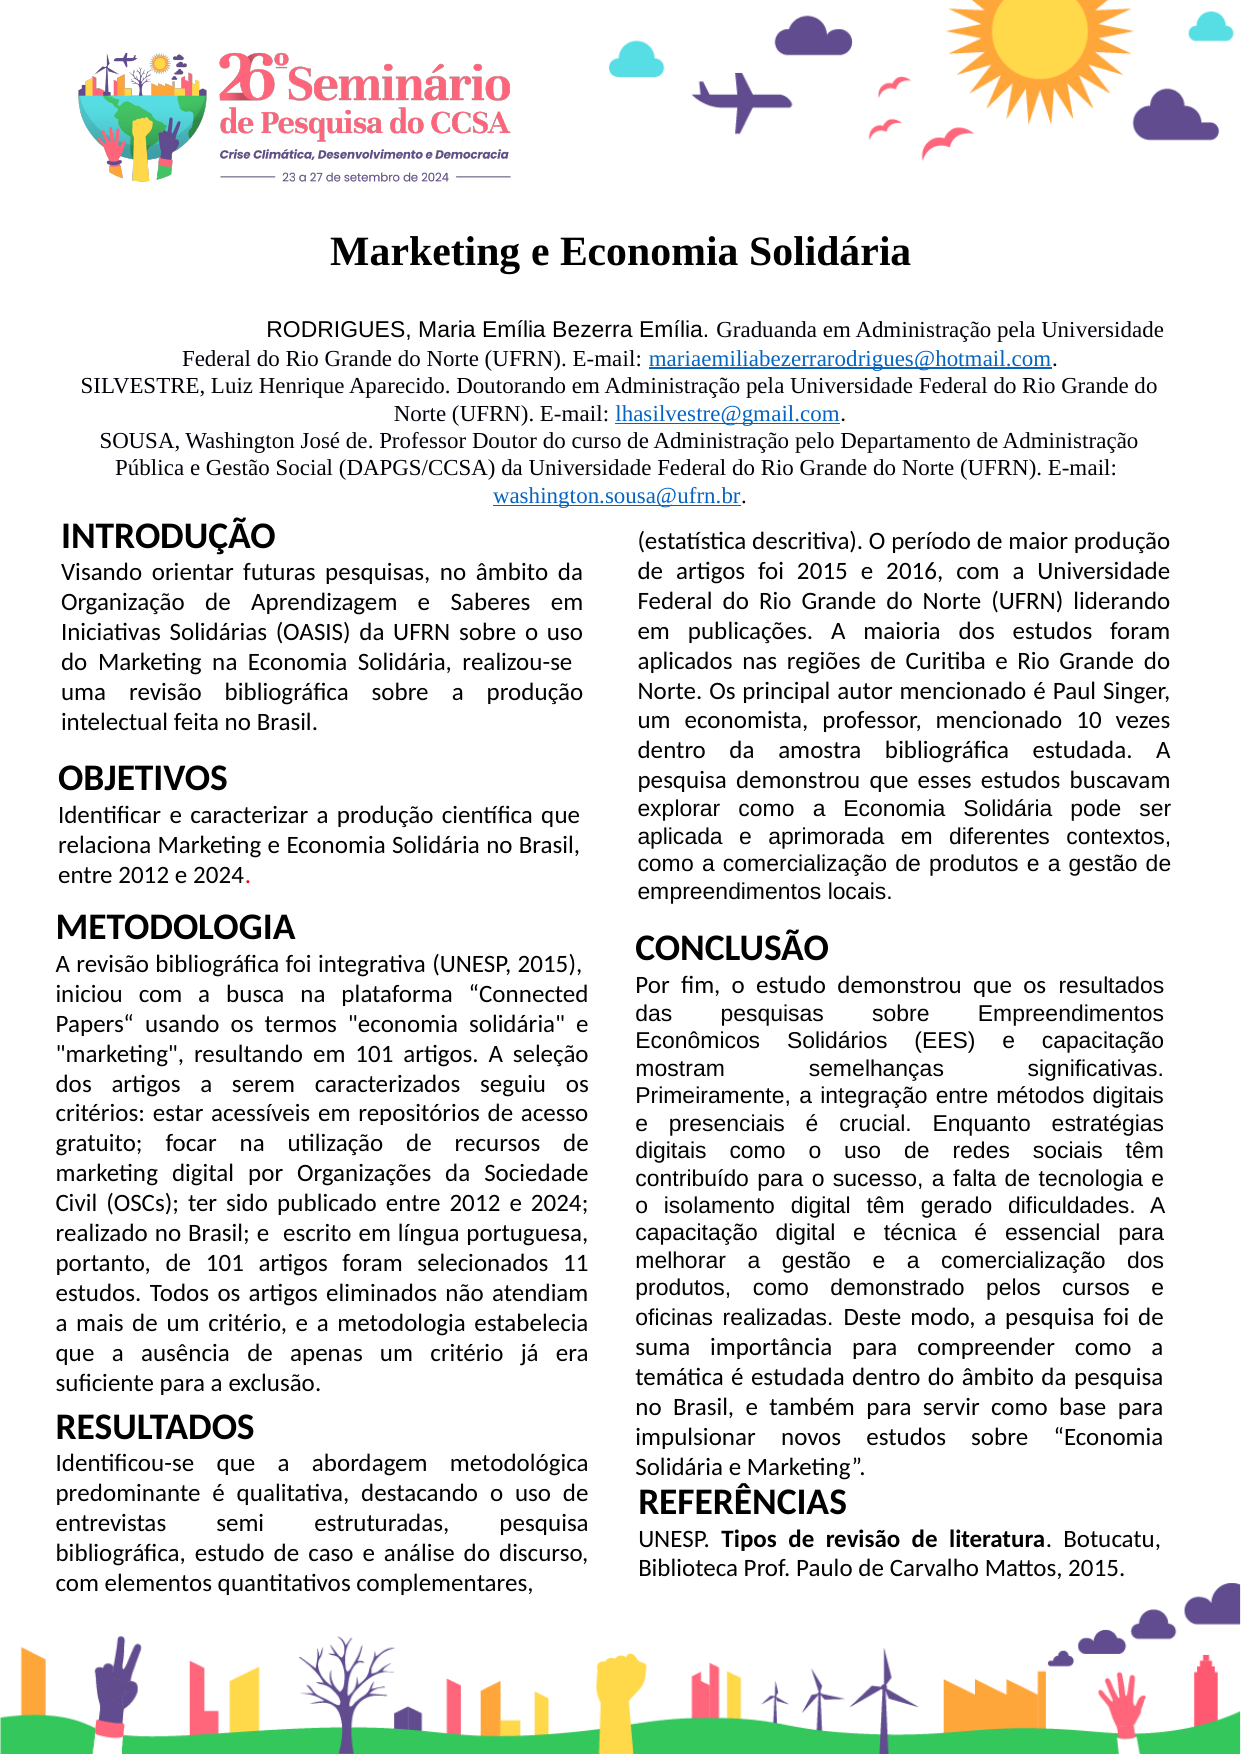

Marketing e Economia Solidária
RODRIGUES, RODRIGUES, Maria Emília Bezerra Emília. Graduanda em Administração pela Universidade Federal do Rio Grande do Norte (UFRN). E-mail: mariaemiliabezerrarodrigues@hotmail.com.
SILVESTRE, Luiz Henrique Aparecido. Doutorando em Administração pela Universidade Federal do Rio Grande do Norte (UFRN). E-mail: lhasilvestre@gmail.com.
SOUSA, Washington José de. Professor Doutor do curso de Administração pelo Departamento de Administração Pública e Gestão Social (DAPGS/CCSA) da Universidade Federal do Rio Grande do Norte (UFRN). E-mail: washington.sousa@ufrn.br.
INTRODUÇÃO
Visando orientar futuras pesquisas, no âmbito da Organização de Aprendizagem e Saberes em Iniciativas Solidárias (OASIS) da UFRN sobre o uso do Marketing na Economia Solidária, realizou-se uma revisão bibliográfica sobre a produção intelectual feita no Brasil.
(estatística descritiva). O período de maior produção de artigos foi 2015 e 2016, com a Universidade Federal do Rio Grande do Norte (UFRN) liderando em publicações. A maioria dos estudos foram aplicados nas regiões de Curitiba e Rio Grande do Norte. Os principal autor mencionado é Paul Singer, um economista, professor, mencionado 10 vezes dentro da amostra bibliográfica estudada. A pesquisa demonstrou que esses estudos buscavam explorar como a Economia Solidária pode ser aplicada e aprimorada em diferentes contextos, como a comercialização de produtos e a gestão de empreendimentos locais.
Imagem (caso seja oportuno)
OBJETIVOS
Identificar e caracterizar a produção científica que relaciona Marketing e Economia Solidária no Brasil, entre 2012 e 2024.
METODOLOGIA
A revisão bibliográfica foi integrativa (UNESP, 2015), iniciou com a busca na plataforma “Connected Papers“ usando os termos "economia solidária" e "marketing", resultando em 101 artigos. A seleção dos artigos a serem caracterizados seguiu os critérios: estar acessíveis em repositórios de acesso gratuito; focar na utilização de recursos de marketing digital por Organizações da Sociedade Civil (OSCs); ter sido publicado entre 2012 e 2024; realizado no Brasil; e escrito em língua portuguesa, portanto, de 101 artigos foram selecionados 11 estudos. Todos os artigos eliminados não atendiam a mais de um critério, e a metodologia estabelecia que a ausência de apenas um critério já era suficiente para a exclusão.
CONCLUSÃO
Por fim, o estudo demonstrou que os resultados das pesquisas sobre Empreendimentos Econômicos Solidários (EES) e capacitação mostram semelhanças significativas. Primeiramente, a integração entre métodos digitais e presenciais é crucial. Enquanto estratégias digitais como o uso de redes sociais têm contribuído para o sucesso, a falta de tecnologia e o isolamento digital têm gerado dificuldades. A capacitação digital e técnica é essencial para melhorar a gestão e a comercialização dos produtos, como demonstrado pelos cursos e oficinas realizadas. Deste modo, a pesquisa foi de suma importância para compreender como a temática é estudada dentro do âmbito da pesquisa no Brasil, e também para servir como base para impulsionar novos estudos sobre “Economia Solidária e Marketing”.
Imagem (caso seja oportuno)
Imagem (caso seja oportuno)
RESULTADOS
Identificou-se que a abordagem metodológica predominante é qualitativa, destacando o uso de entrevistas semi estruturadas, pesquisa bibliográfica, estudo de caso e análise do discurso, com elementos quantitativos complementares,
REFERÊNCIAS
UNESP. Tipos de revisão de literatura. Botucatu, Biblioteca Prof. Paulo de Carvalho Mattos, 2015.